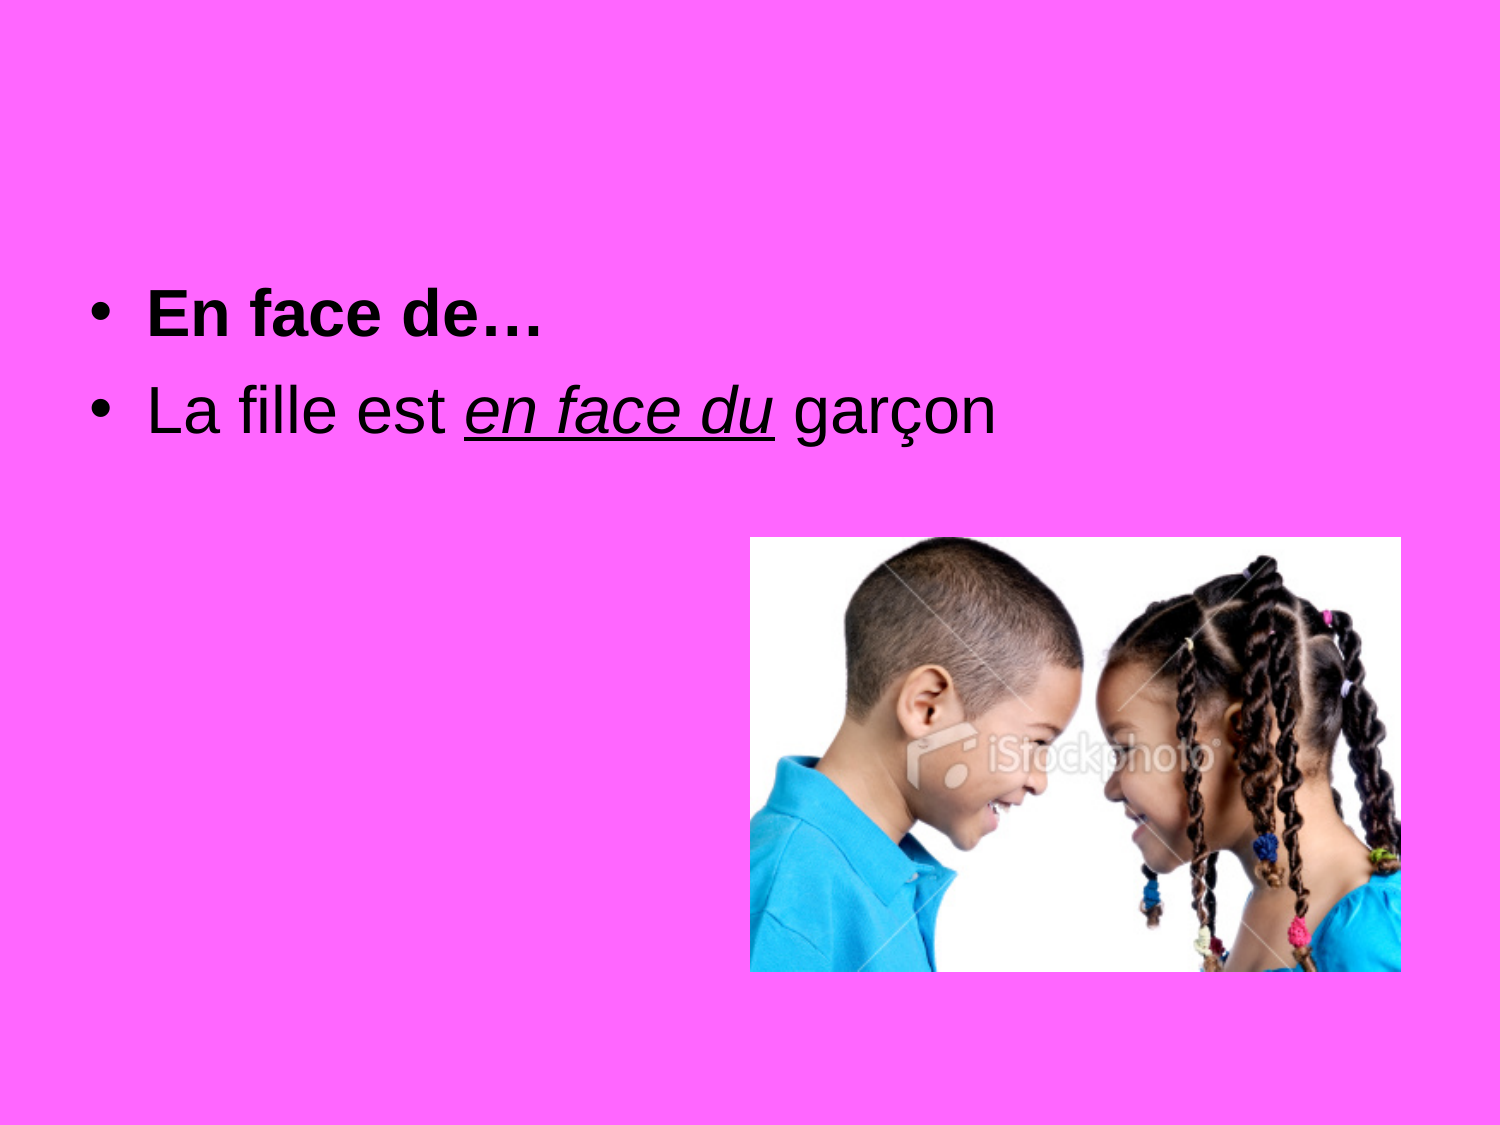

#
En face de…
La fille est en face du garçon